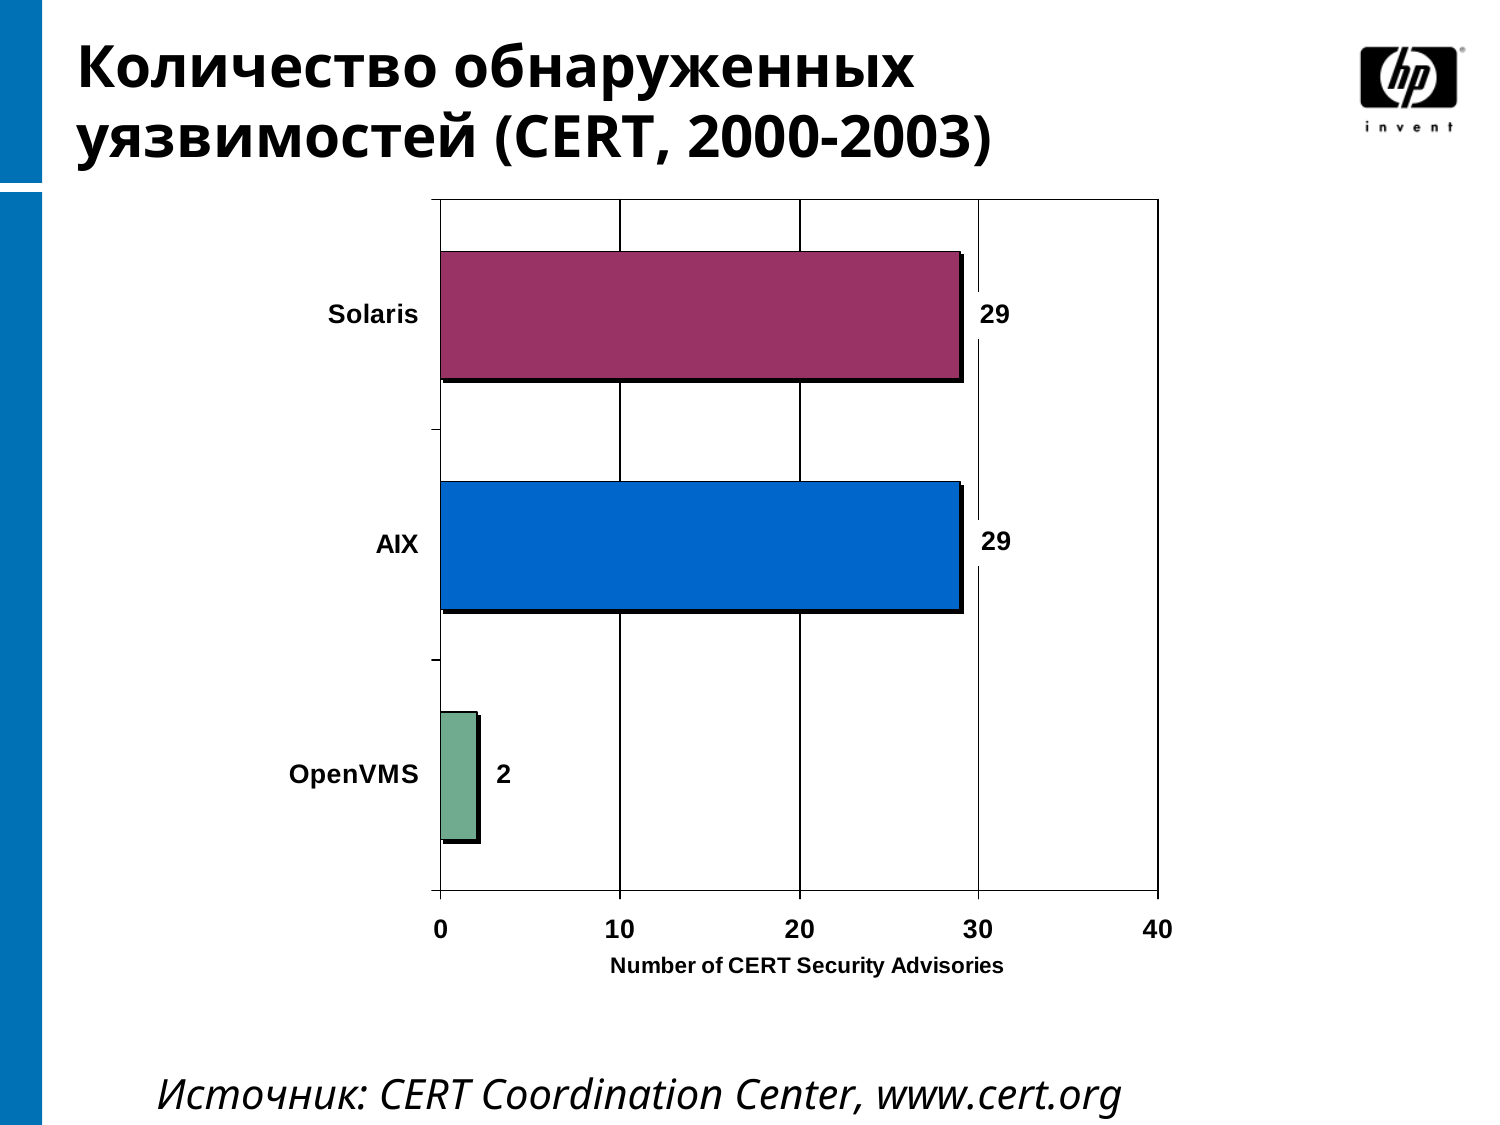

Количество обнаруженных уязвимостей (CERT, 2000-2003)
Источник: CERT Coordination Center, www.cert.org